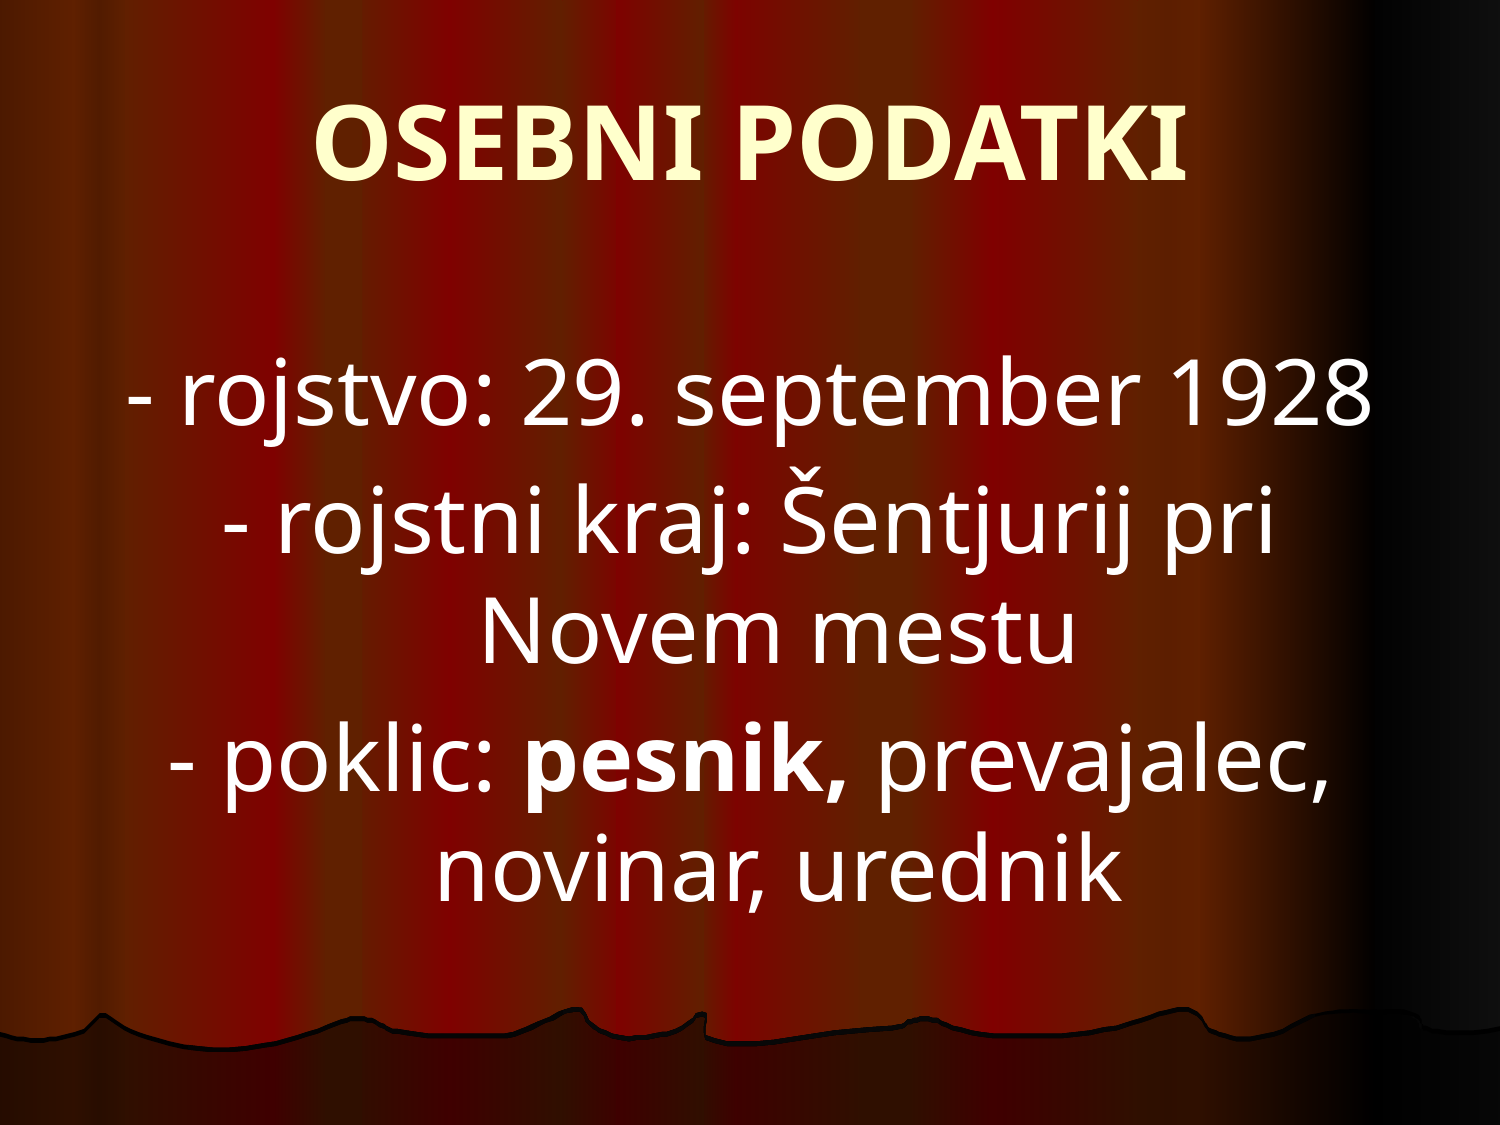

# OSEBNI PODATKI
- rojstvo: 29. september 1928
- rojstni kraj: Šentjurij pri Novem mestu
- poklic: pesnik, prevajalec, novinar, urednik